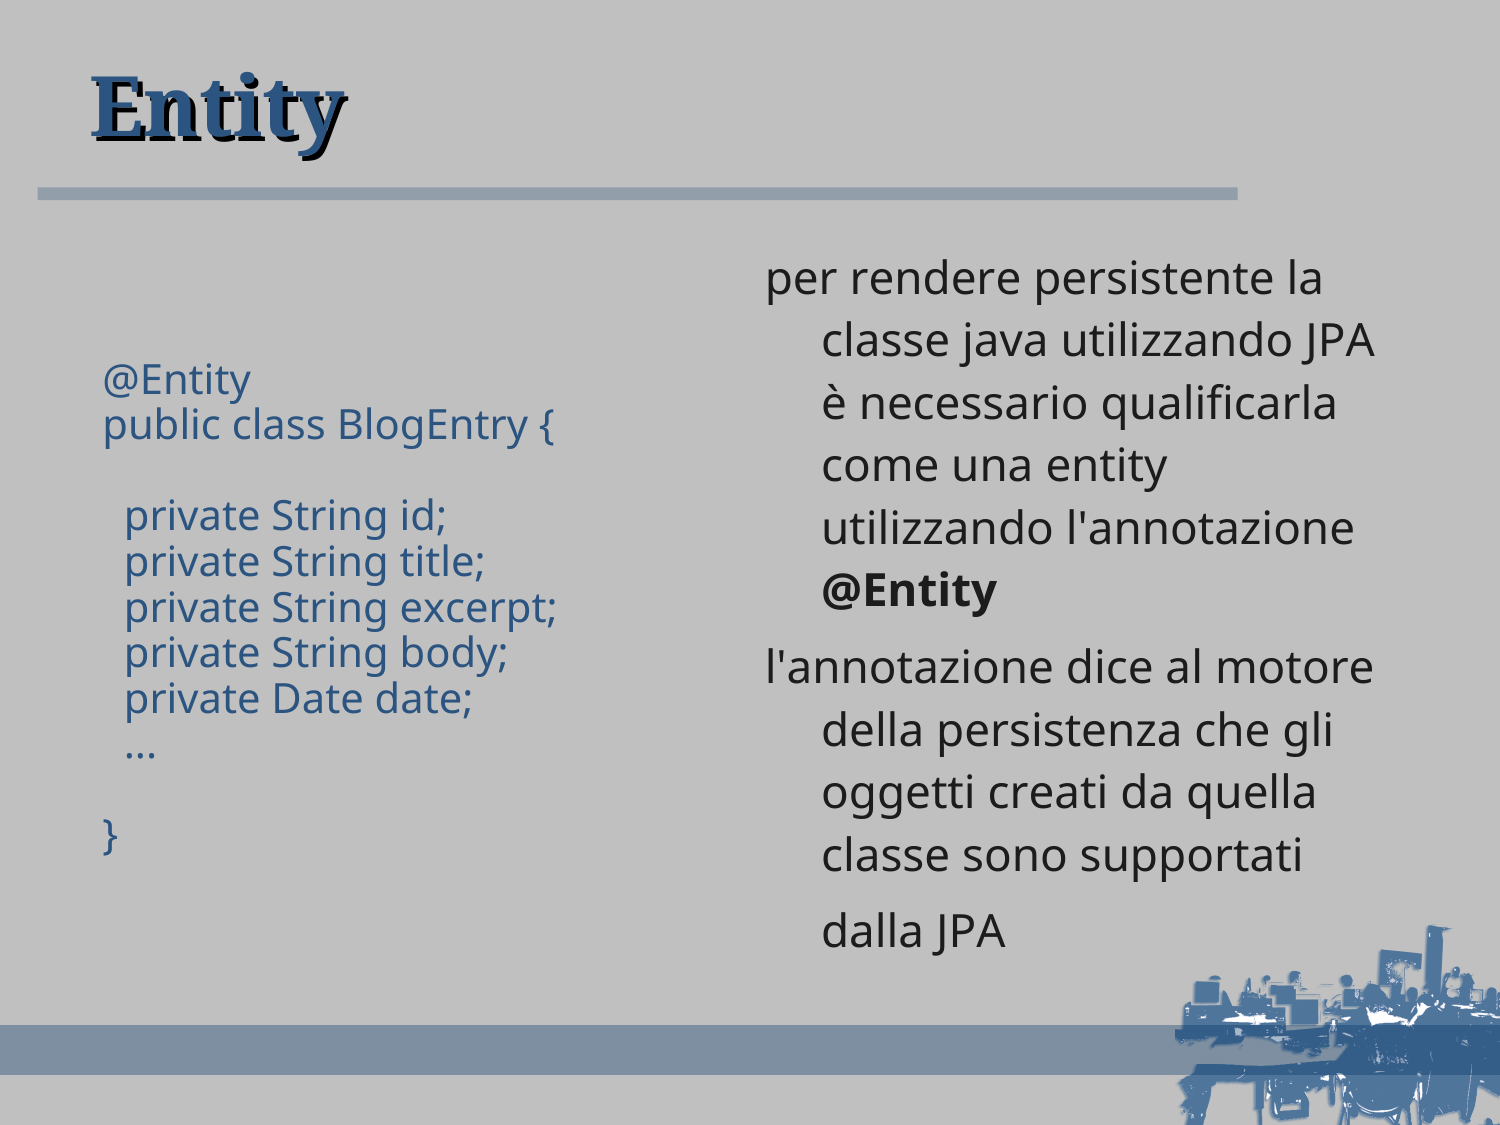

# Entity
per rendere persistente la classe java utilizzando JPA è necessario qualificarla come una entity utilizzando l'annotazione @Entity
l'annotazione dice al motore della persistenza che gli oggetti creati da quella classe sono supportati dalla JPA
@Entity
public class BlogEntry {
 private String id;
 private String title;
 private String excerpt;
 private String body;
 private Date date;
 ...
}